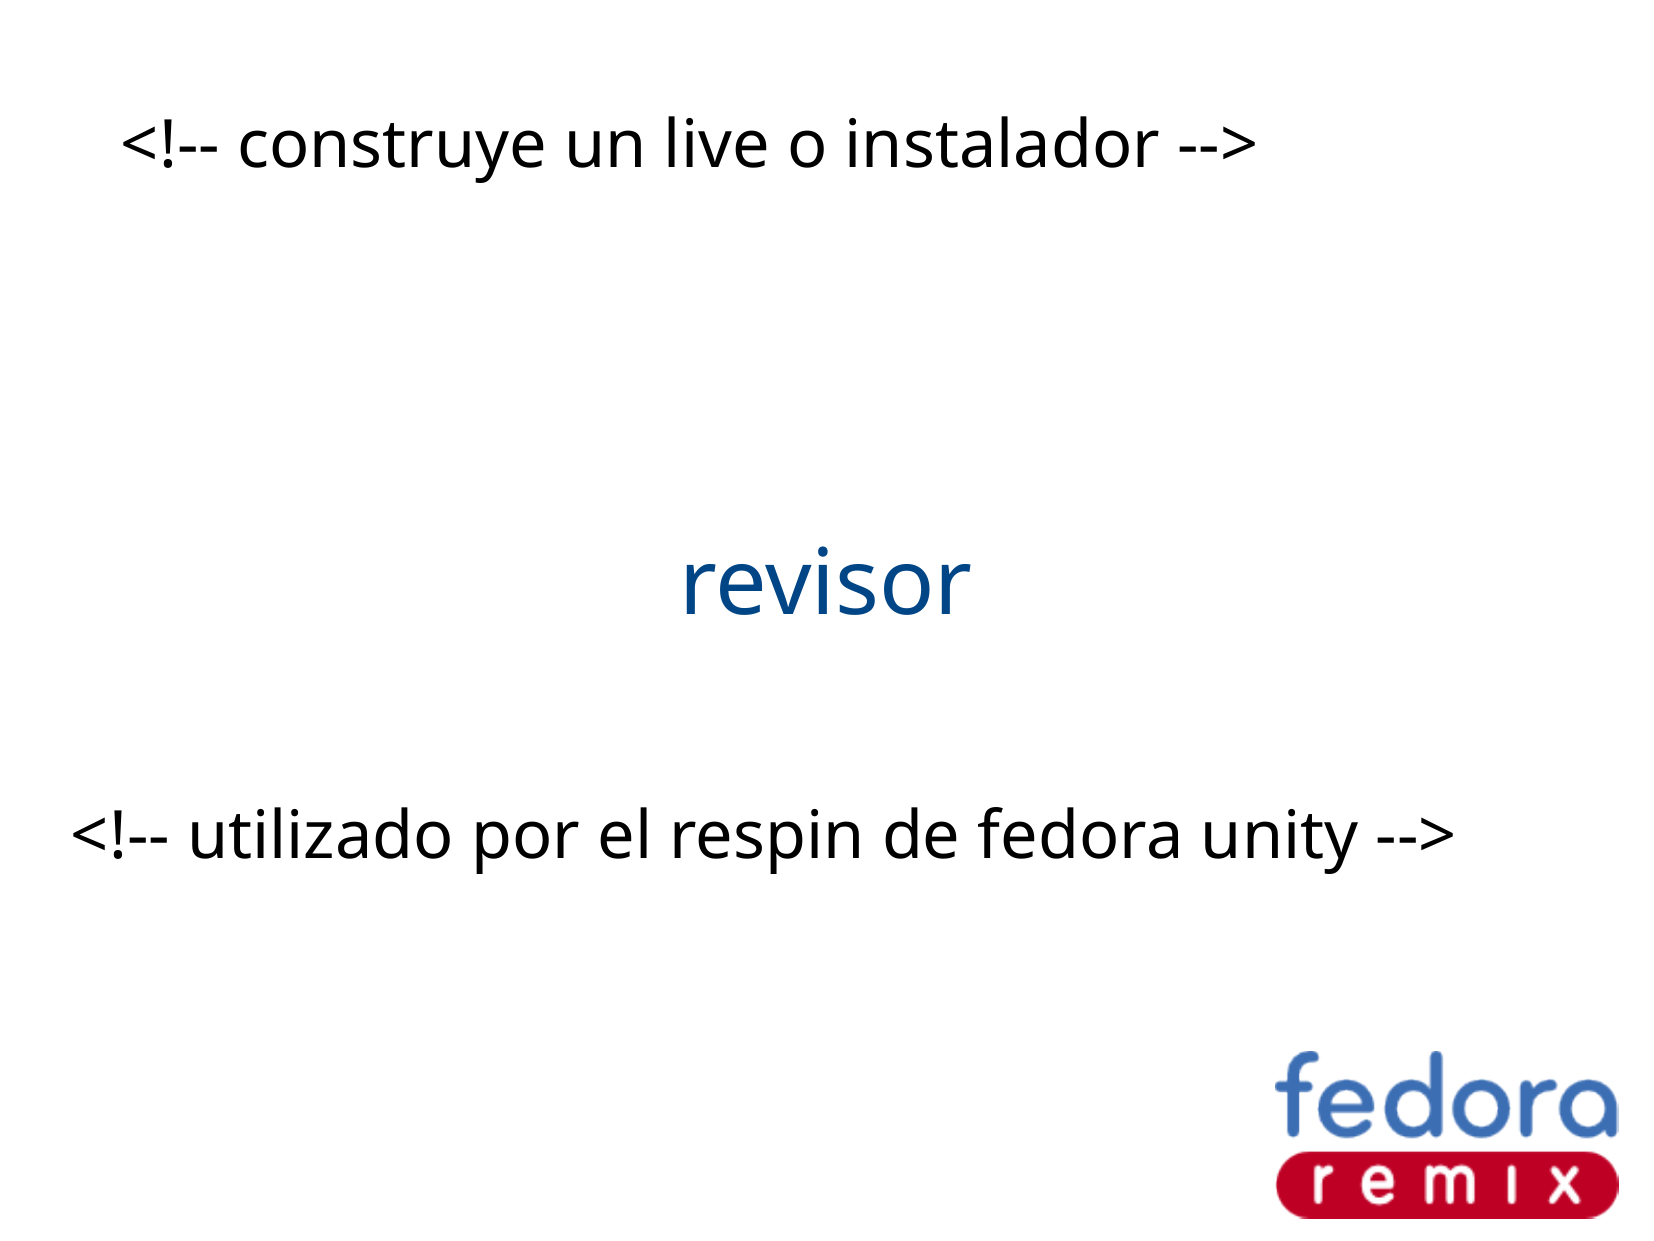

# revisor
<!-- construye un live o instalador -->
<!-- utilizado por el respin de fedora unity -->